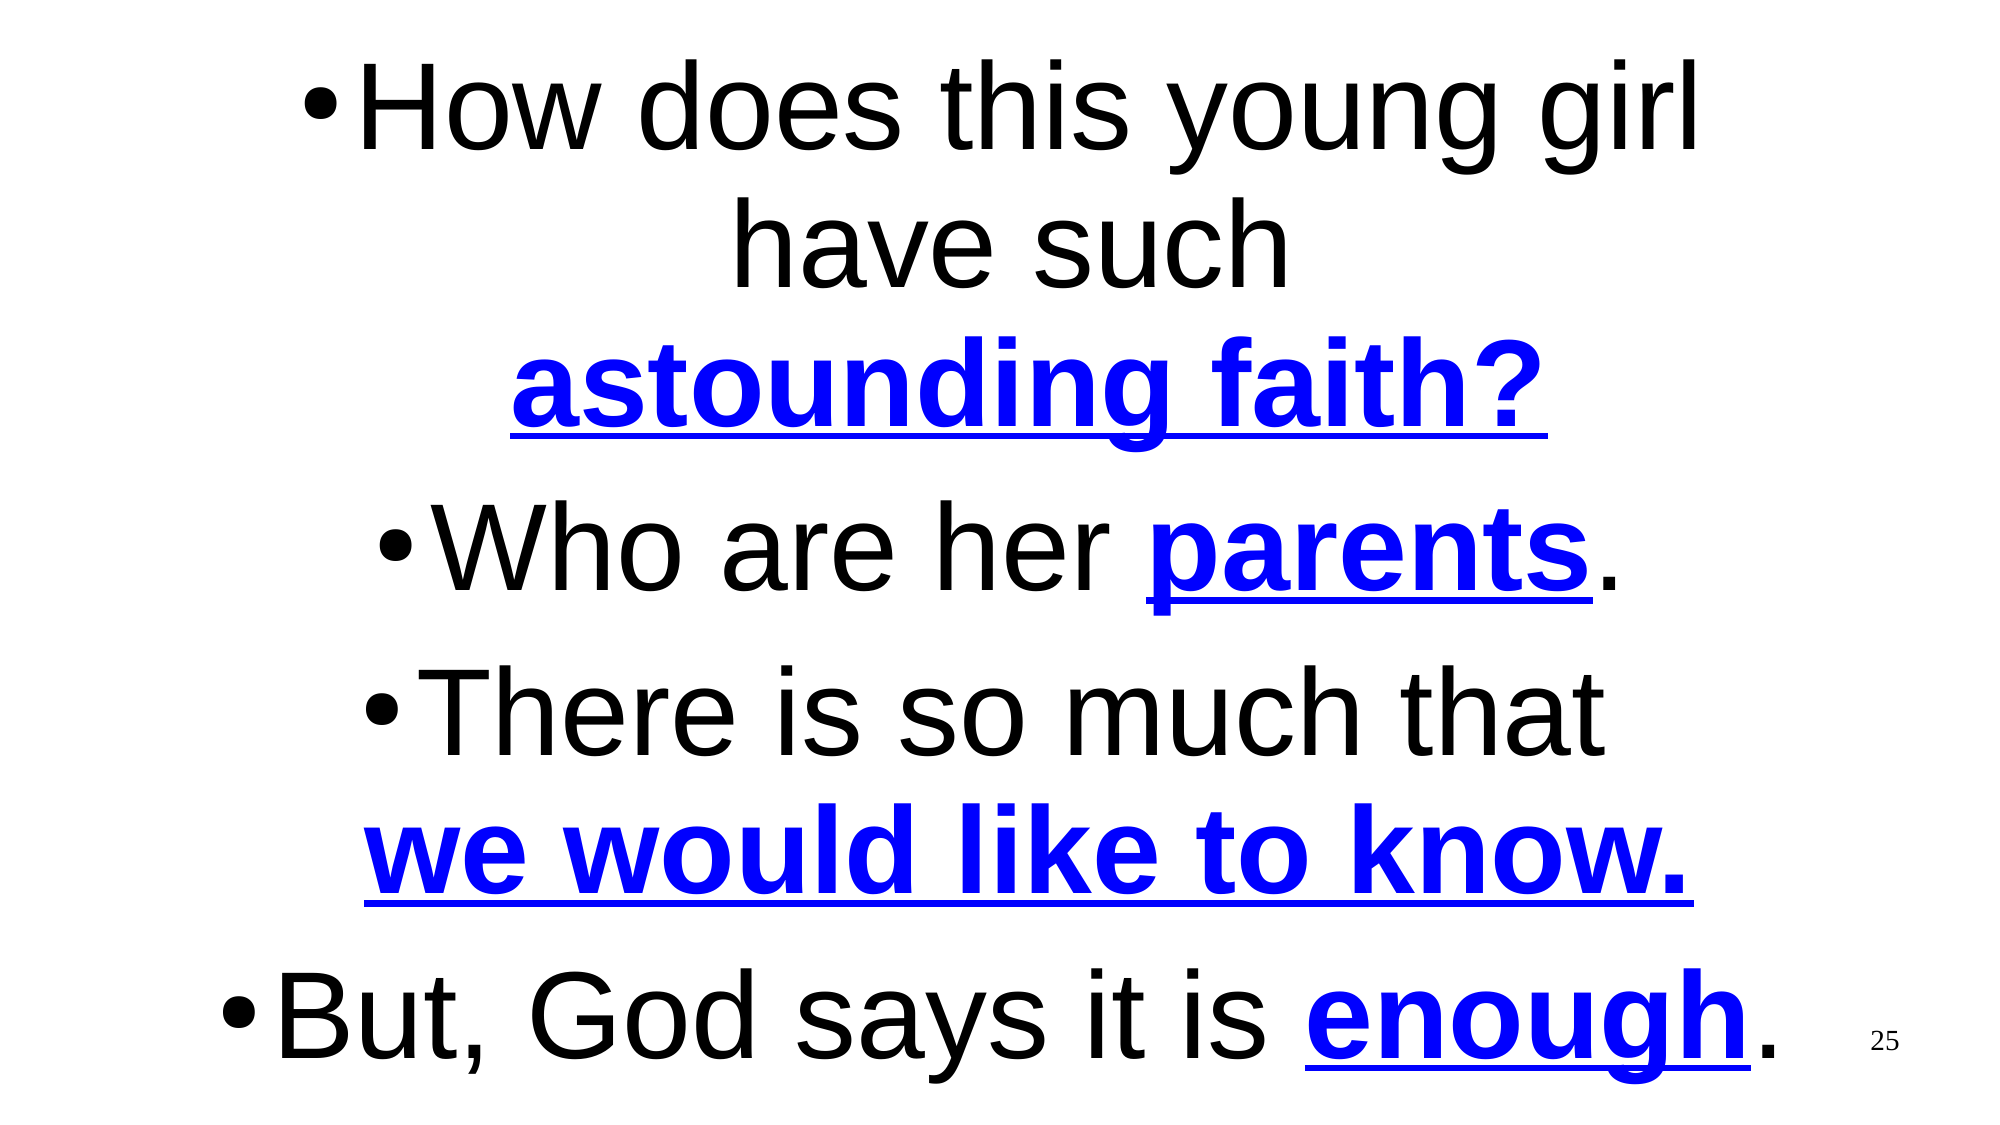

# How does this young girl have such astounding faith?
Who are her parents.
There is so much that
we would like to know.
But, God says it is enough.
25